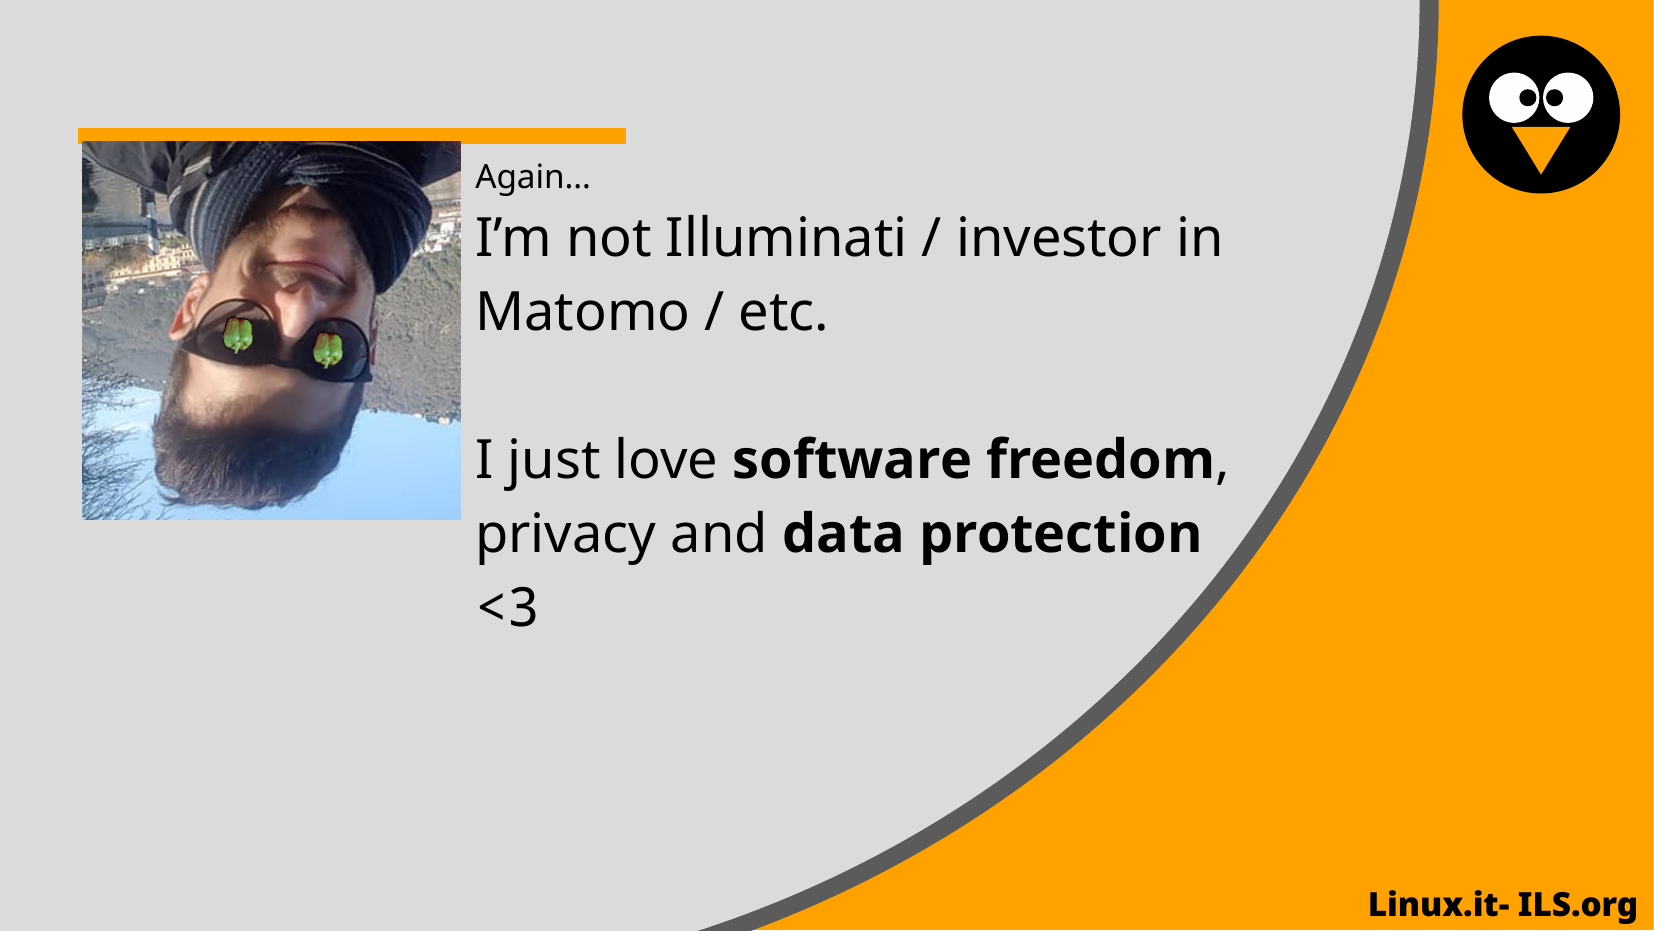

Again…
I’m not Illuminati / investor in Matomo / etc.
I just love software freedom, privacy and data protection <3
Linux.it- ILS.org